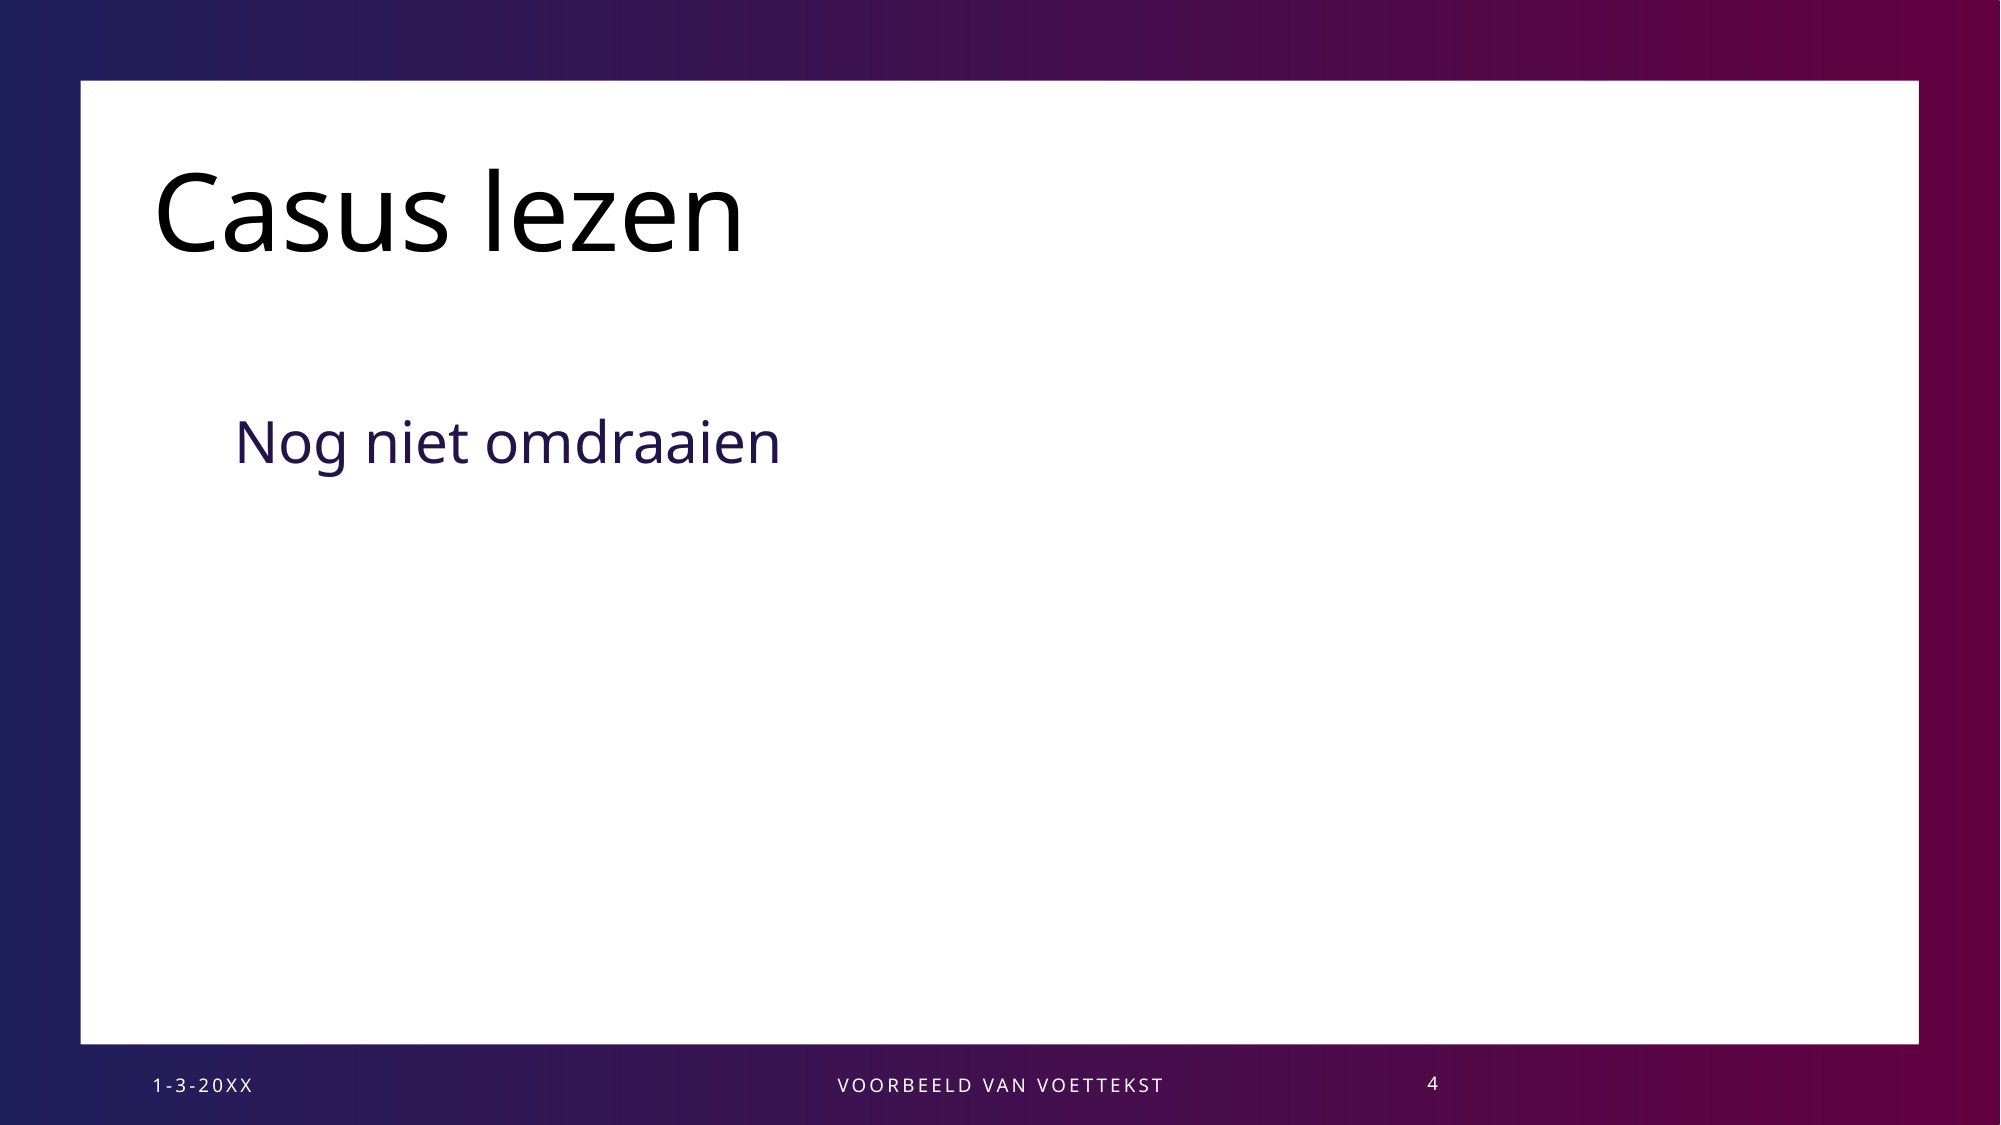

# Casus lezen
Nog niet omdraaien
1-3-20XX
VOORBEELD VAN VOETTEKST